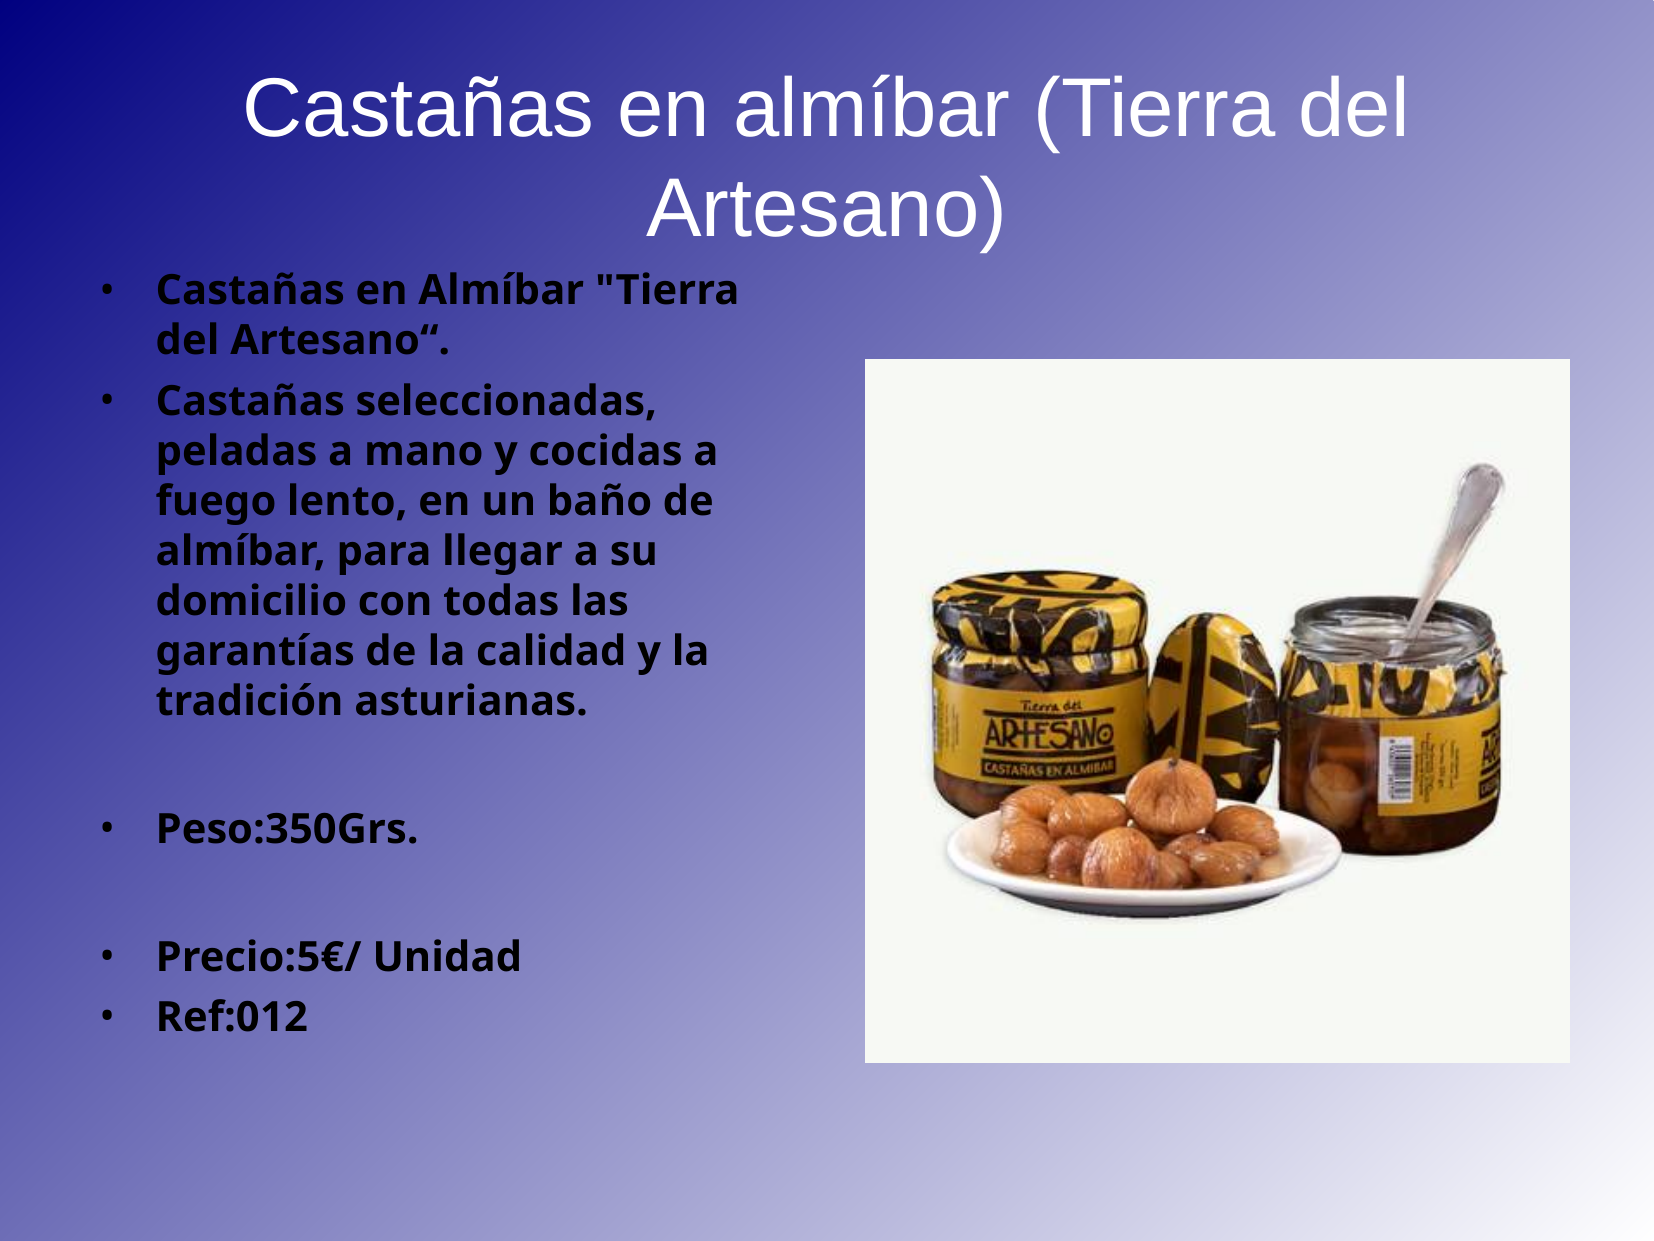

# Castañas en almíbar (Tierra del Artesano)
Castañas en Almíbar "Tierra del Artesano“.
Castañas seleccionadas, peladas a mano y cocidas a fuego lento, en un baño de almíbar, para llegar a su domicilio con todas las garantías de la calidad y la tradición asturianas.
Peso:350Grs.
Precio:5€/ Unidad
Ref:012